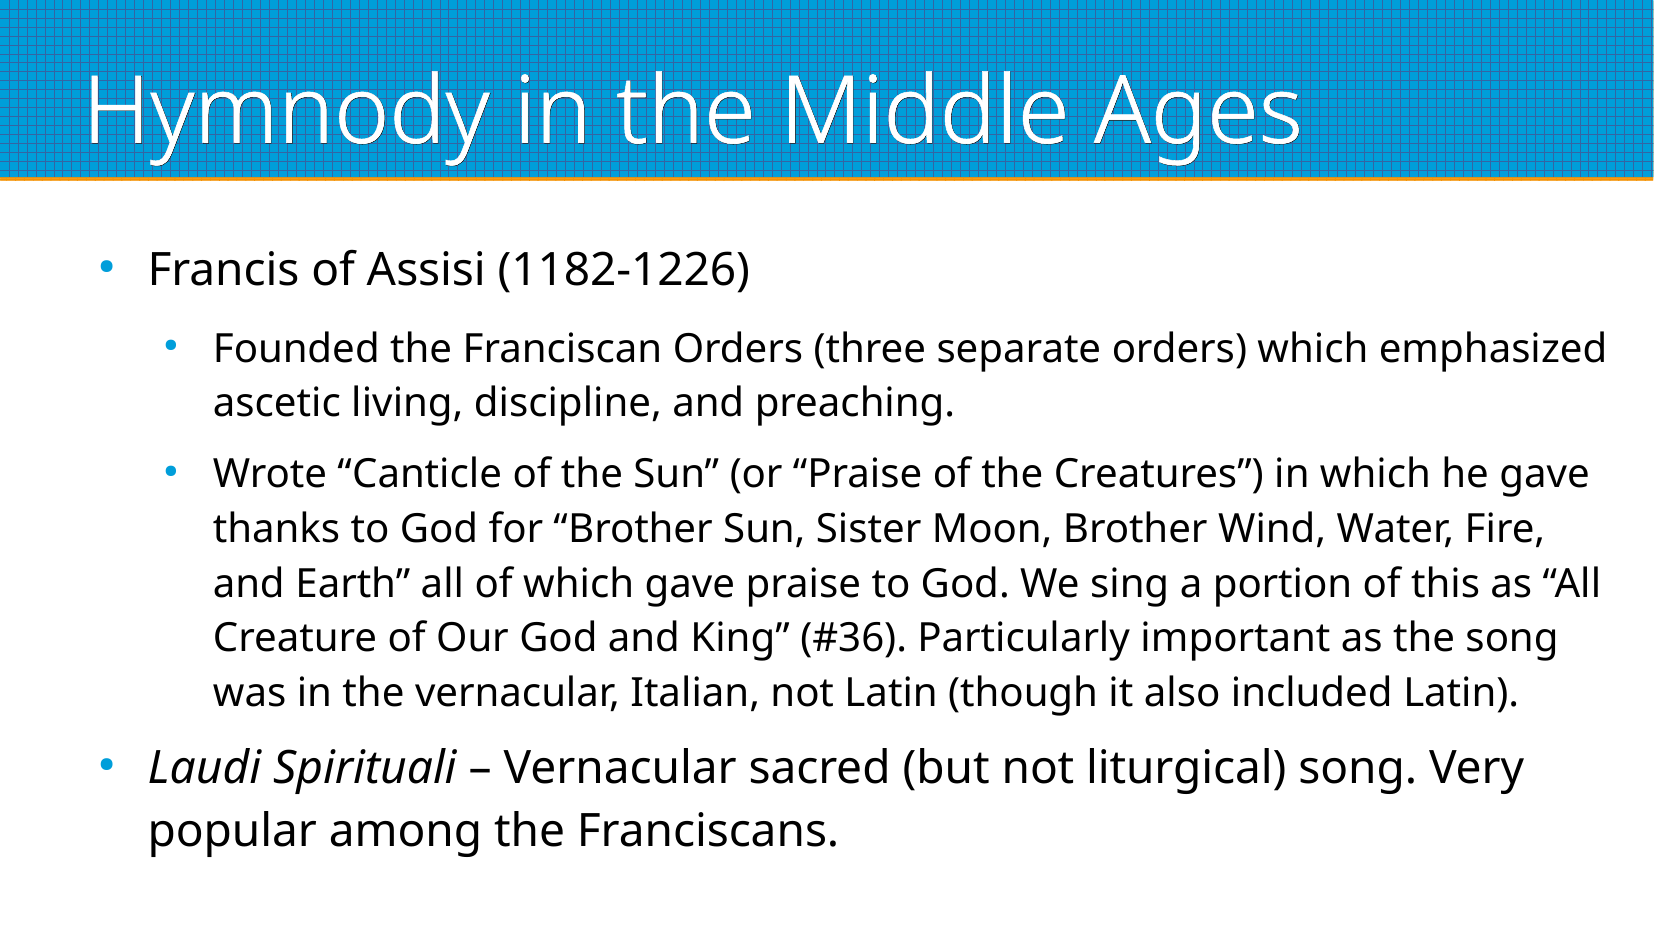

# Hymnody in the Middle Ages
Francis of Assisi (1182-1226)
Founded the Franciscan Orders (three separate orders) which emphasized ascetic living, discipline, and preaching.
Wrote “Canticle of the Sun” (or “Praise of the Creatures”) in which he gave thanks to God for “Brother Sun, Sister Moon, Brother Wind, Water, Fire, and Earth” all of which gave praise to God. We sing a portion of this as “All Creature of Our God and King” (#36). Particularly important as the song was in the vernacular, Italian, not Latin (though it also included Latin).
Laudi Spirituali – Vernacular sacred (but not liturgical) song. Very popular among the Franciscans.